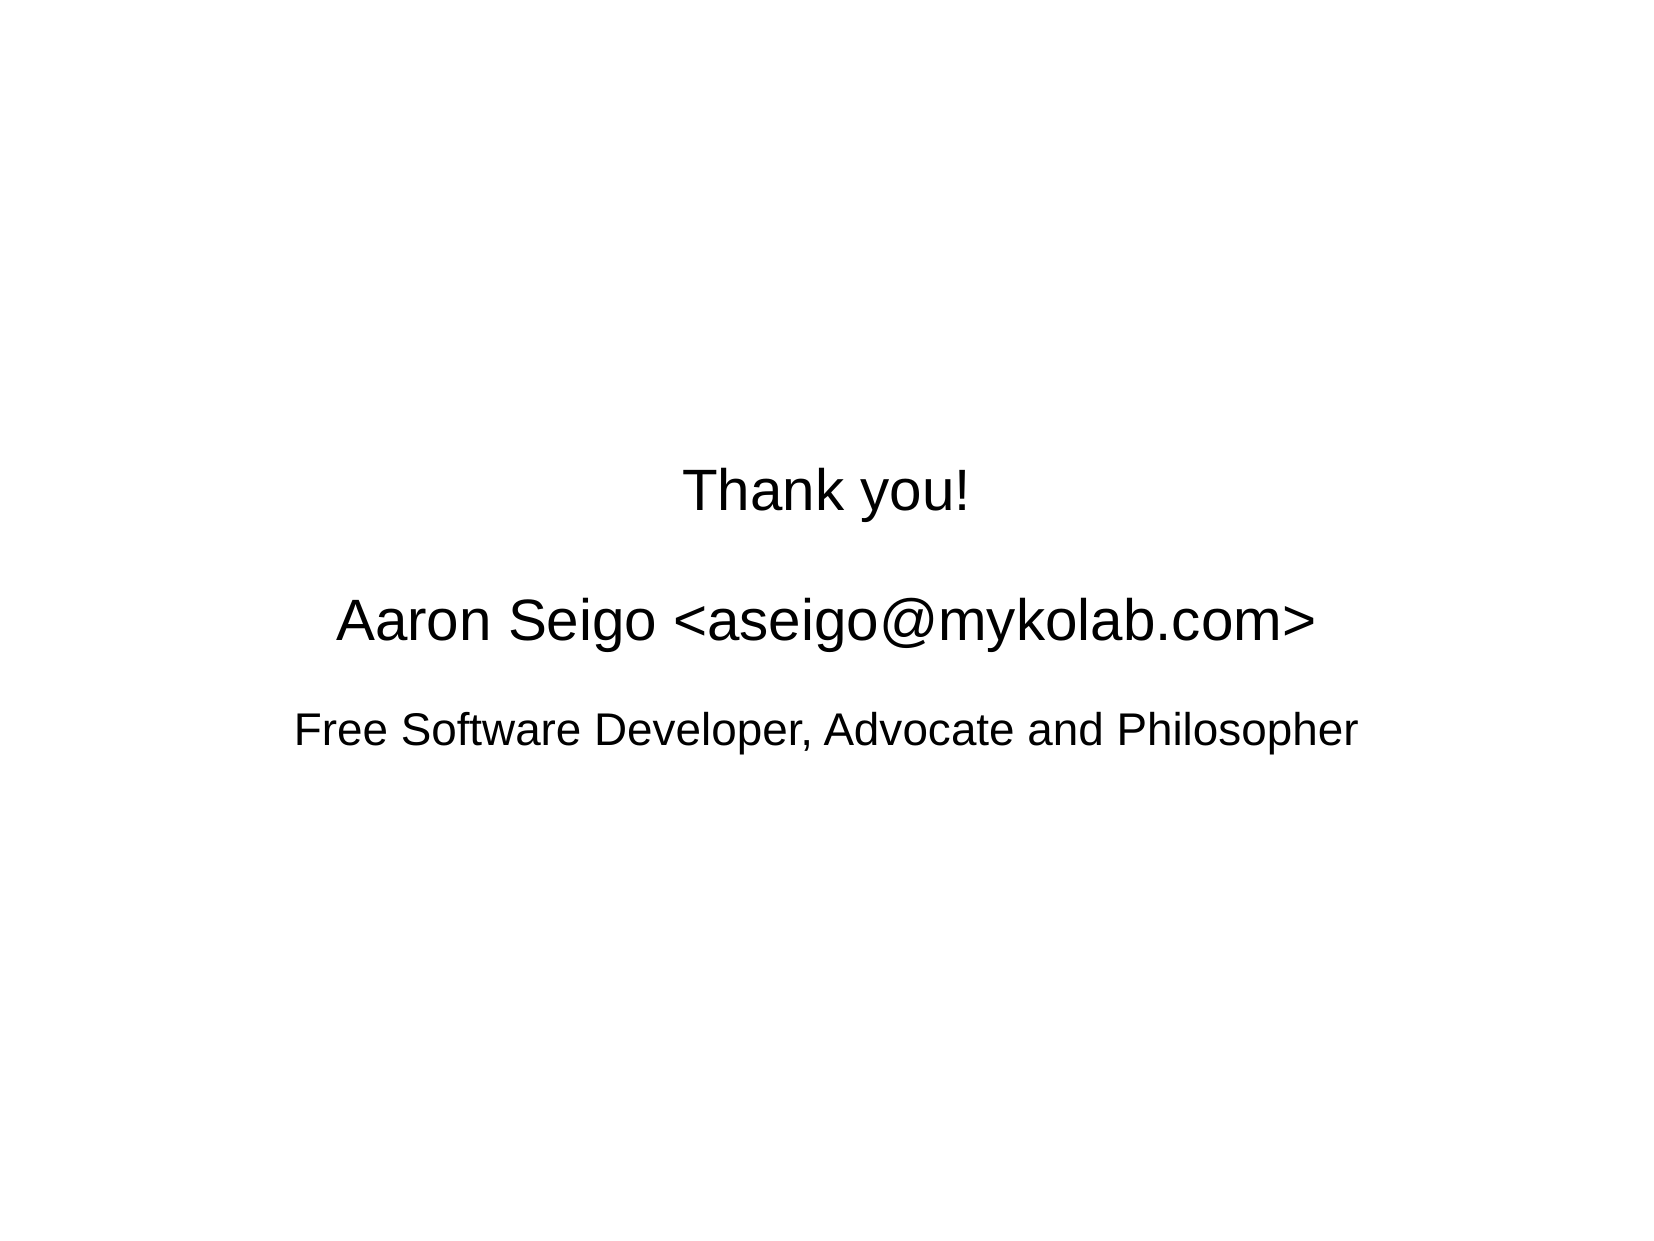

Thank you!
Aaron Seigo <aseigo@mykolab.com>
Free Software Developer, Advocate and Philosopher